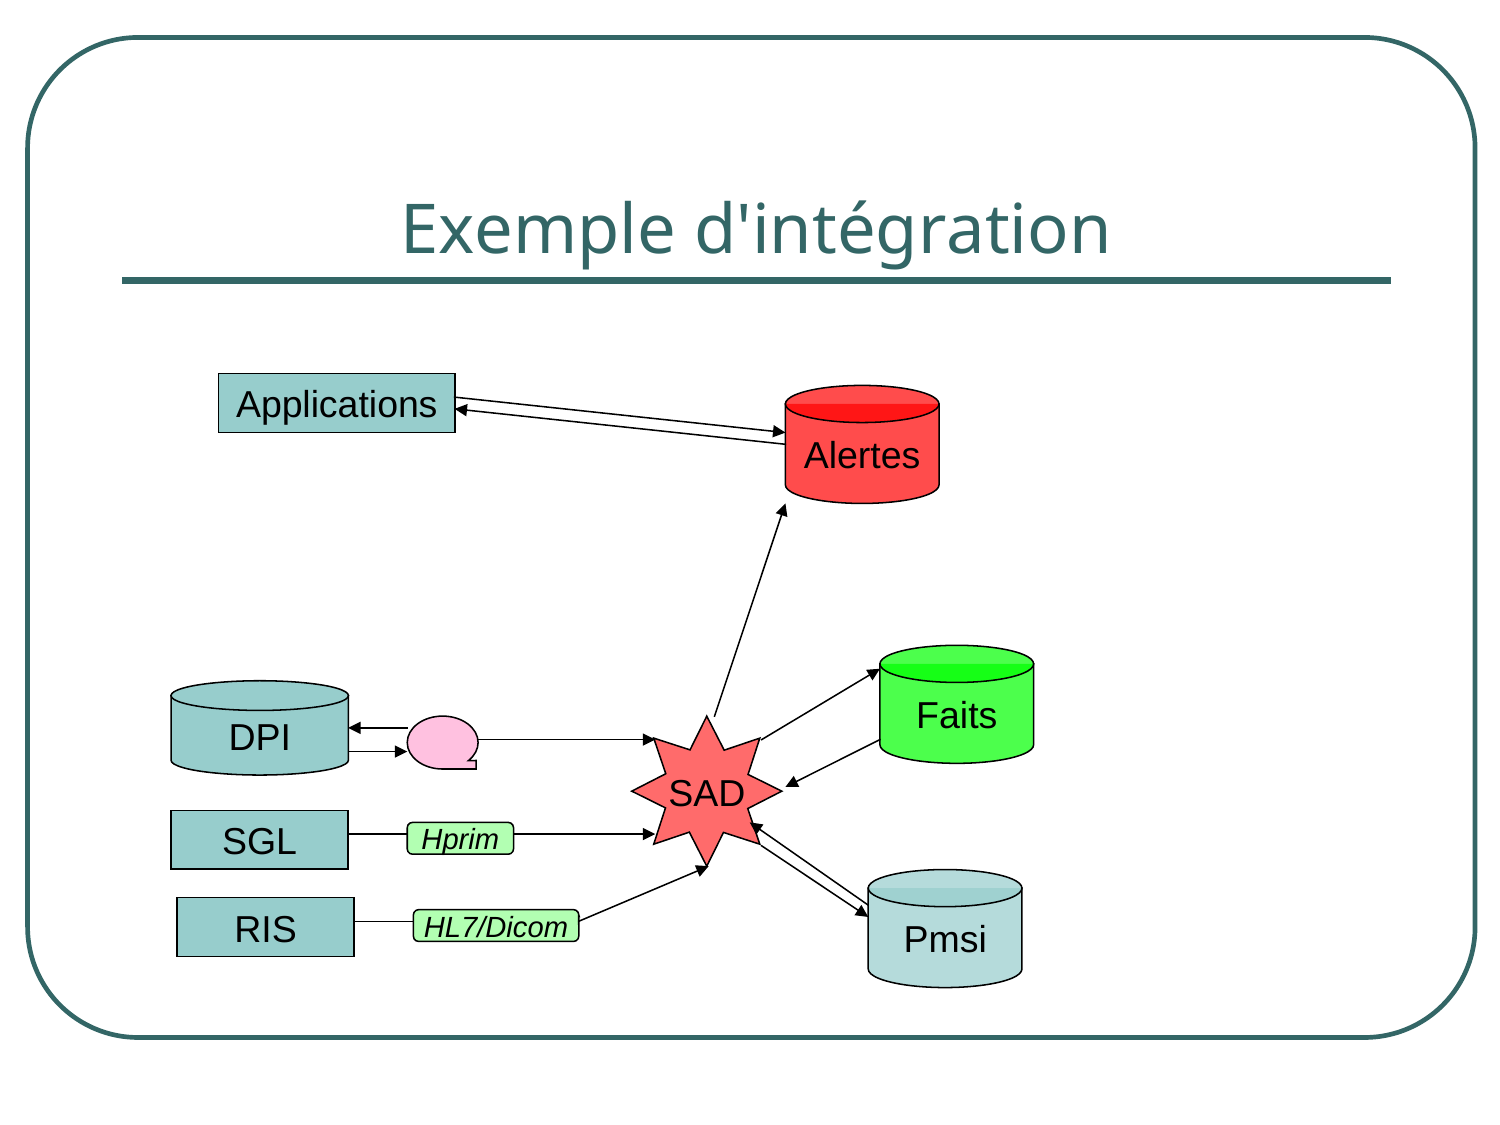

# Exemple d'intégration
Applications
Alertes
Faits
DPI
SAD
SGL
Hprim
Pmsi
RIS
HL7/Dicom